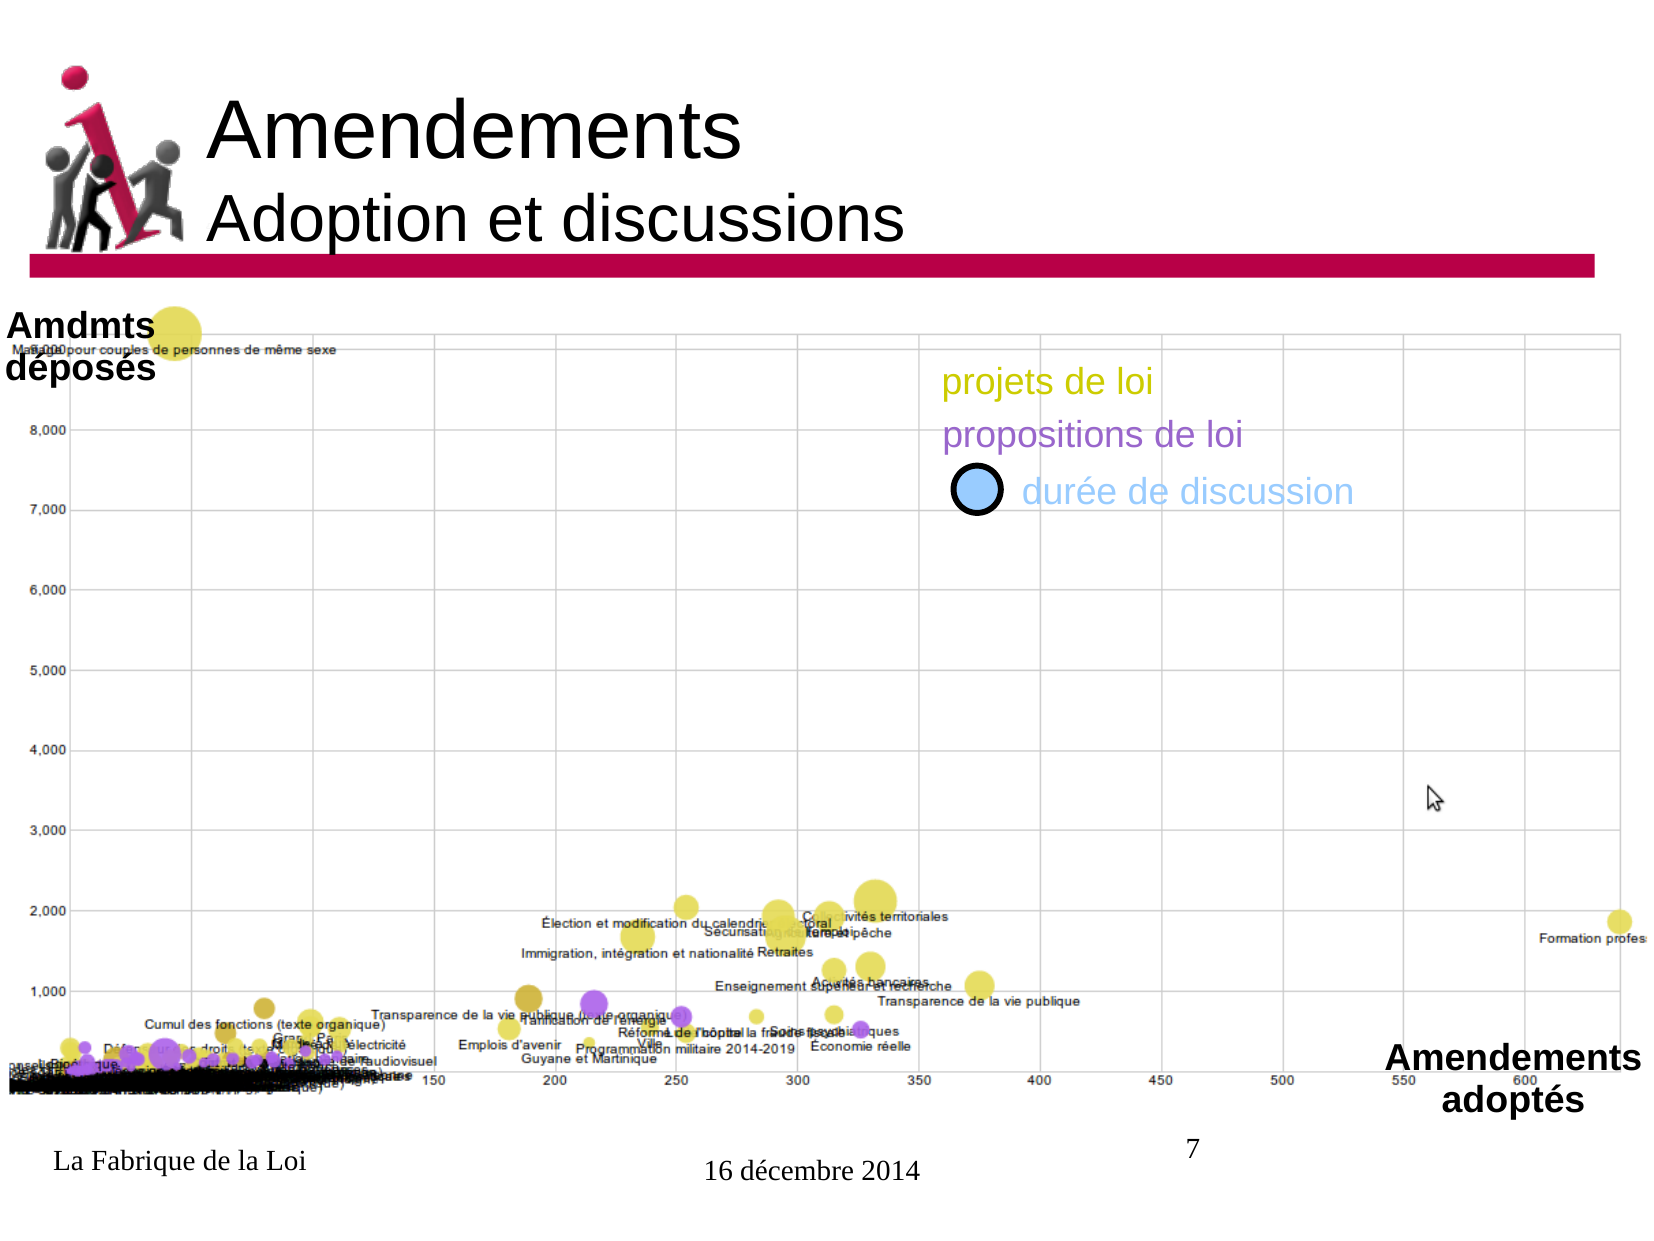

# Amendements Adoption et discussions
Amdmts
déposés
projets de loi
propositions de loi
durée de discussion
Amendements
adoptés
La Fabrique de la Loi
16 décembre 2014